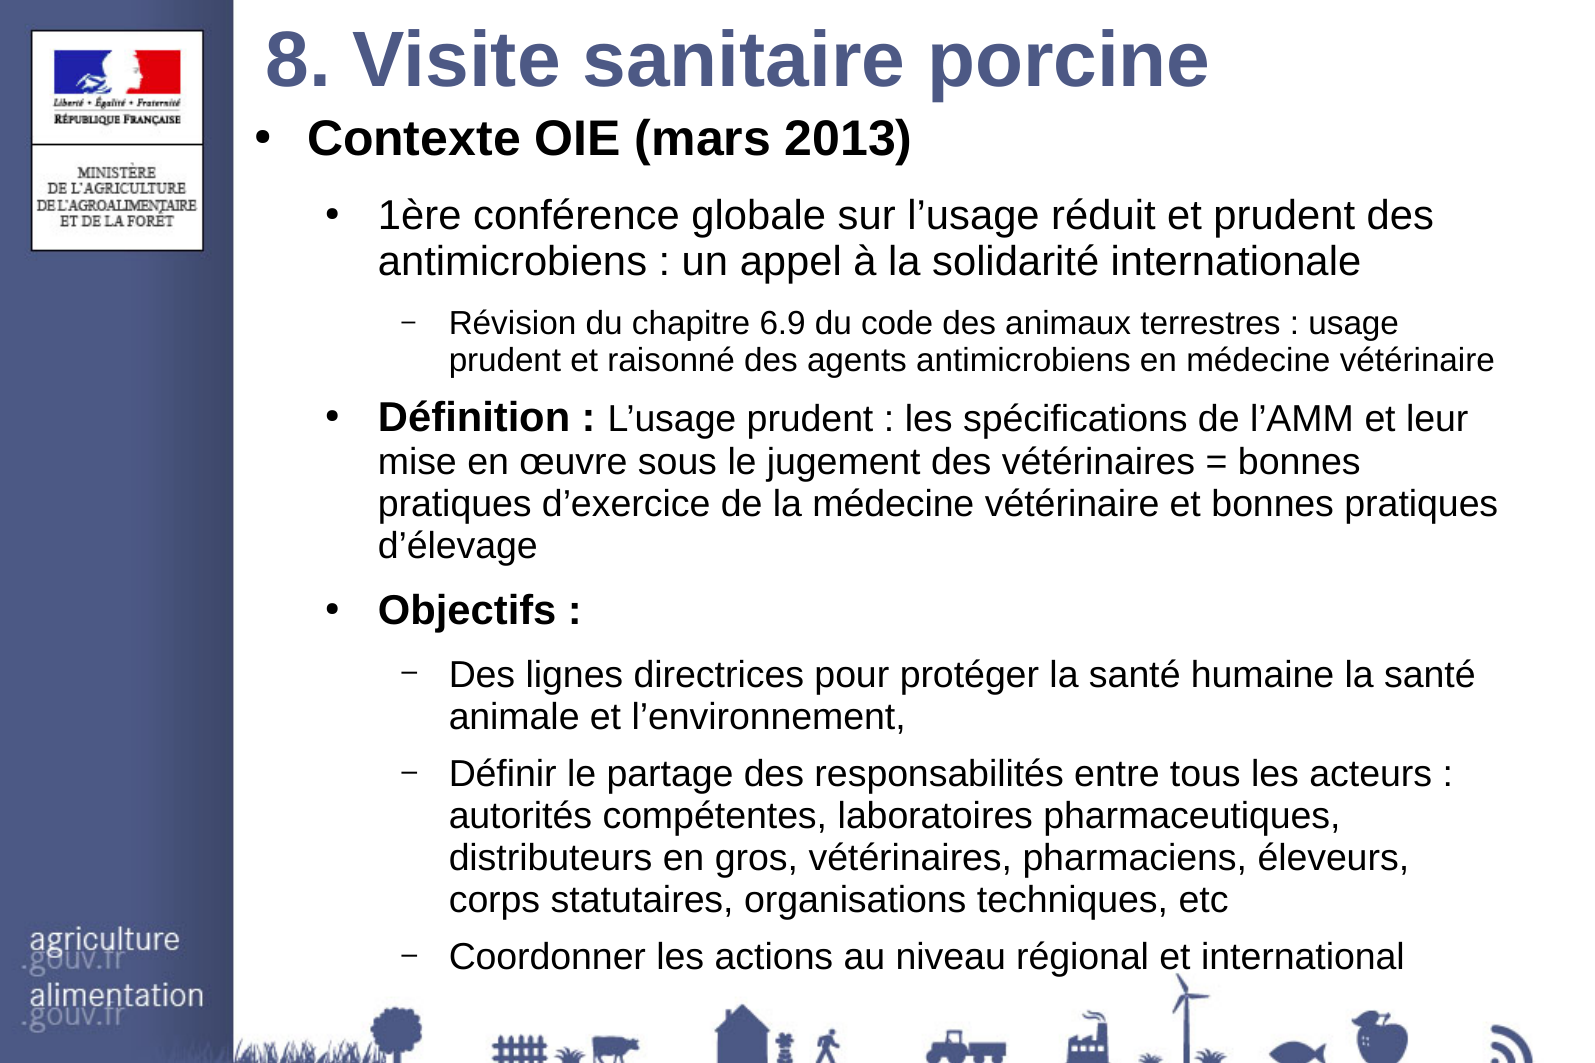

# 8. Visite sanitaire porcine
Contexte OIE (mars 2013)
1ère conférence globale sur l’usage réduit et prudent des antimicrobiens : un appel à la solidarité internationale
Révision du chapitre 6.9 du code des animaux terrestres : usage prudent et raisonné des agents antimicrobiens en médecine vétérinaire
Définition : L’usage prudent : les spécifications de l’AMM et leur mise en œuvre sous le jugement des vétérinaires = bonnes pratiques d’exercice de la médecine vétérinaire et bonnes pratiques d’élevage
Objectifs :
Des lignes directrices pour protéger la santé humaine la santé animale et l’environnement,
Définir le partage des responsabilités entre tous les acteurs : autorités compétentes, laboratoires pharmaceutiques, distributeurs en gros, vétérinaires, pharmaciens, éleveurs, corps statutaires, organisations techniques, etc
Coordonner les actions au niveau régional et international